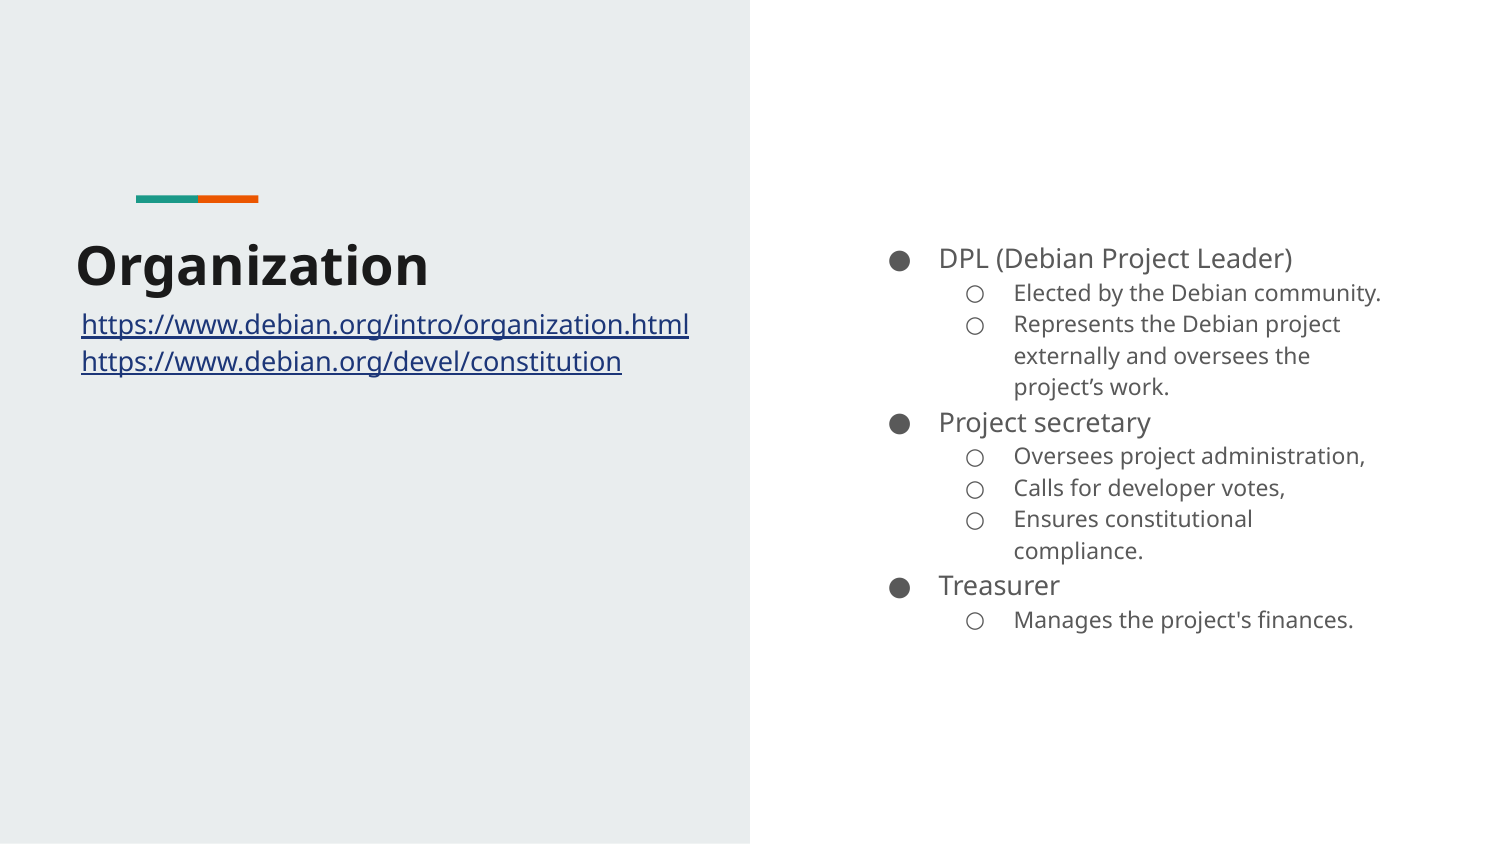

# Organization
DPL (Debian Project Leader)
Elected by the Debian community.
Represents the Debian project externally and oversees the project’s work.
Project secretary
Oversees project administration,
Calls for developer votes,
Ensures constitutional compliance.
Treasurer
Manages the project's finances.
https://www.debian.org/intro/organization.html
https://www.debian.org/devel/constitution